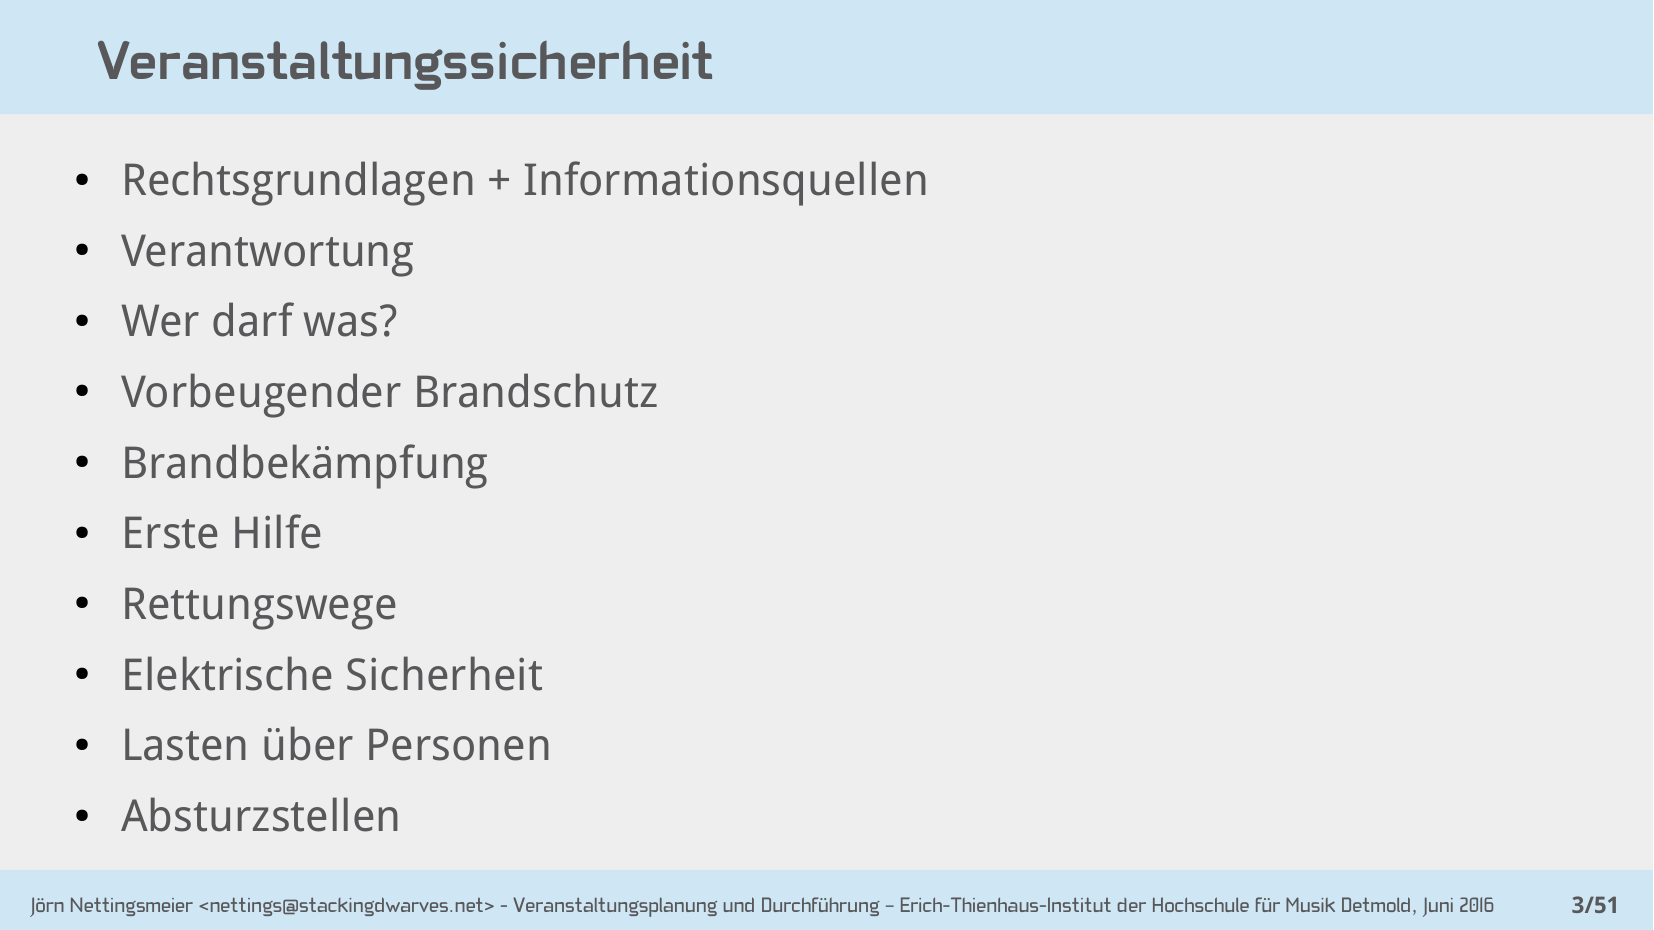

Veranstaltungssicherheit
# Rechtsgrundlagen + Informationsquellen
Verantwortung
Wer darf was?
Vorbeugender Brandschutz
Brandbekämpfung
Erste Hilfe
Rettungswege
Elektrische Sicherheit
Lasten über Personen
Absturzstellen